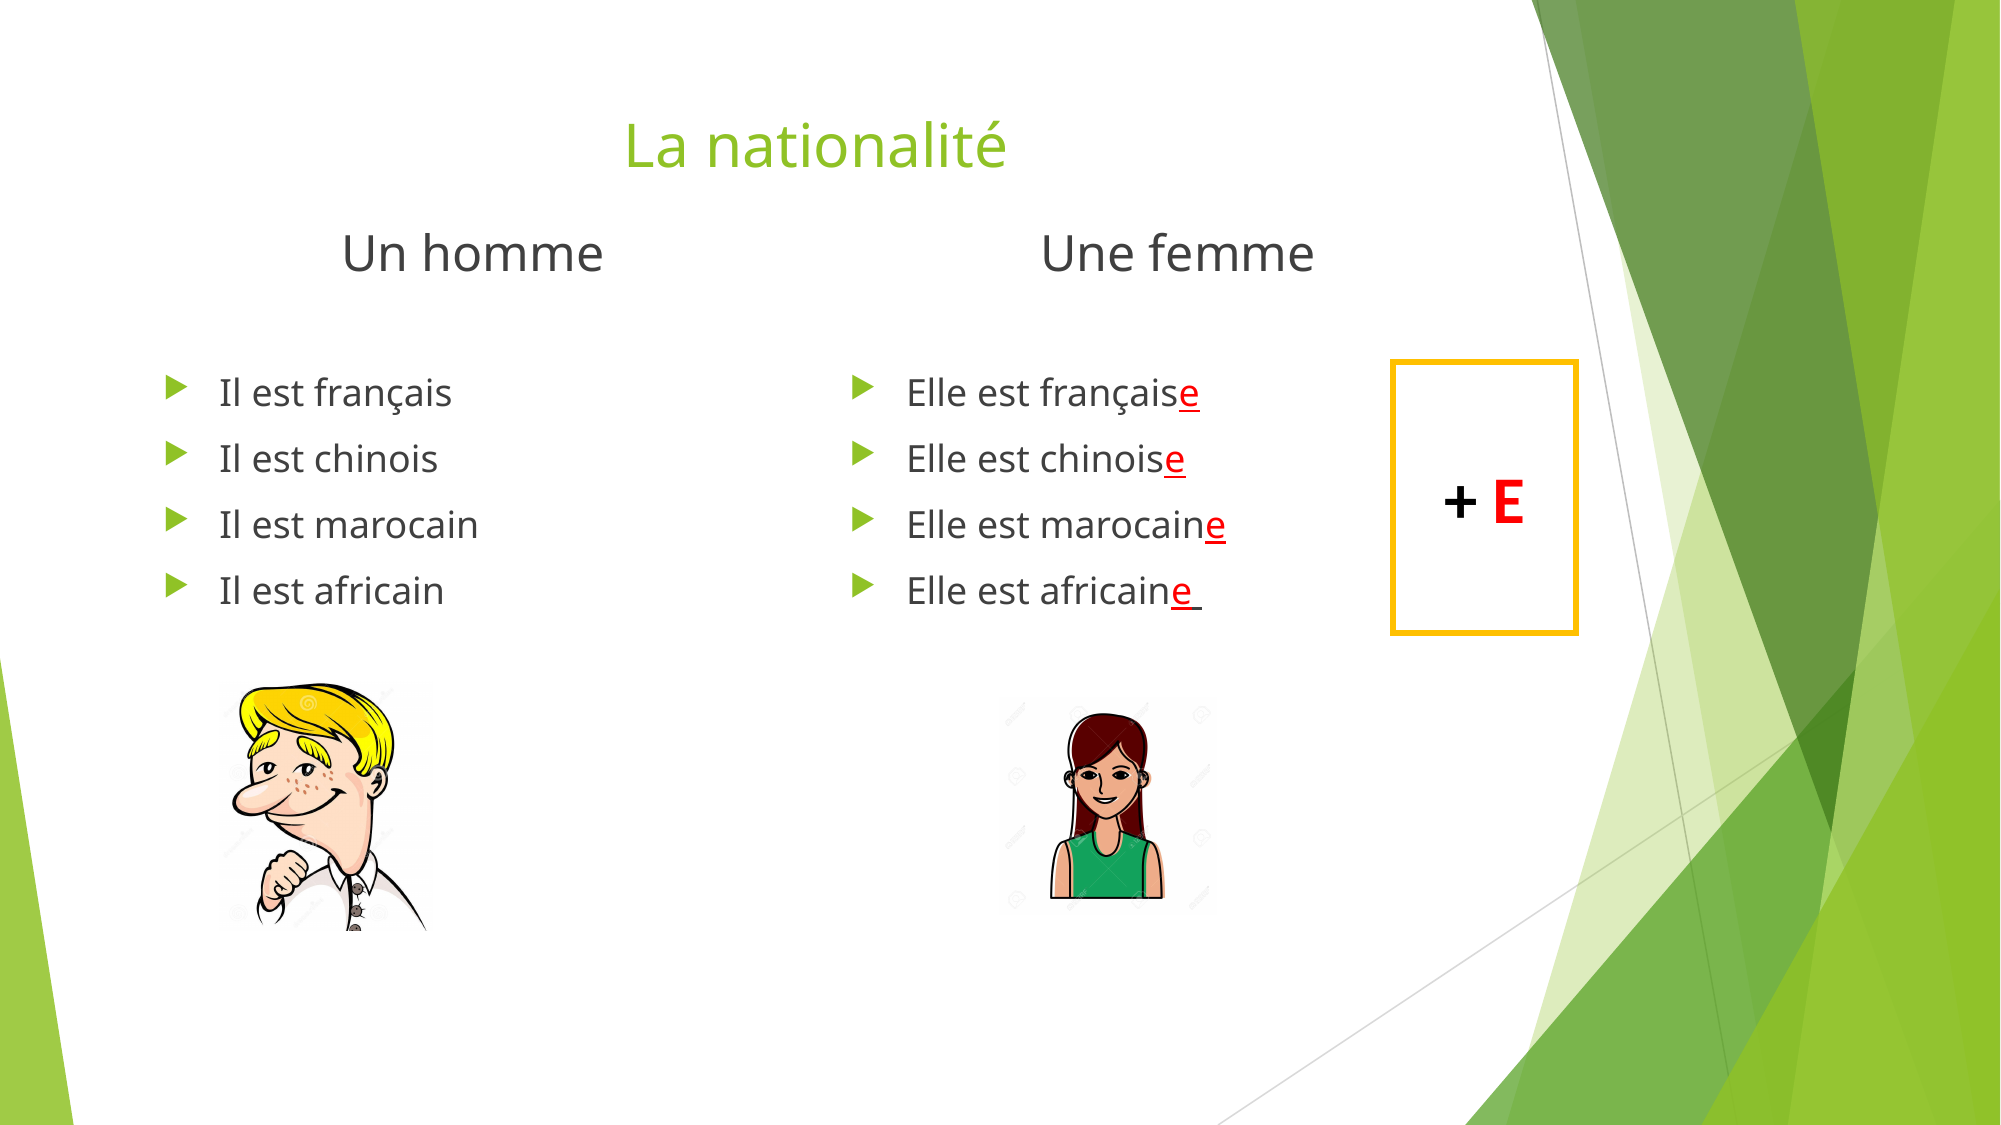

# La nationalité
Un homme
Une femme
Il est français
Il est chinois
Il est marocain
Il est africain
Elle est française
Elle est chinoise
Elle est marocaine
Elle est africaine
+ E